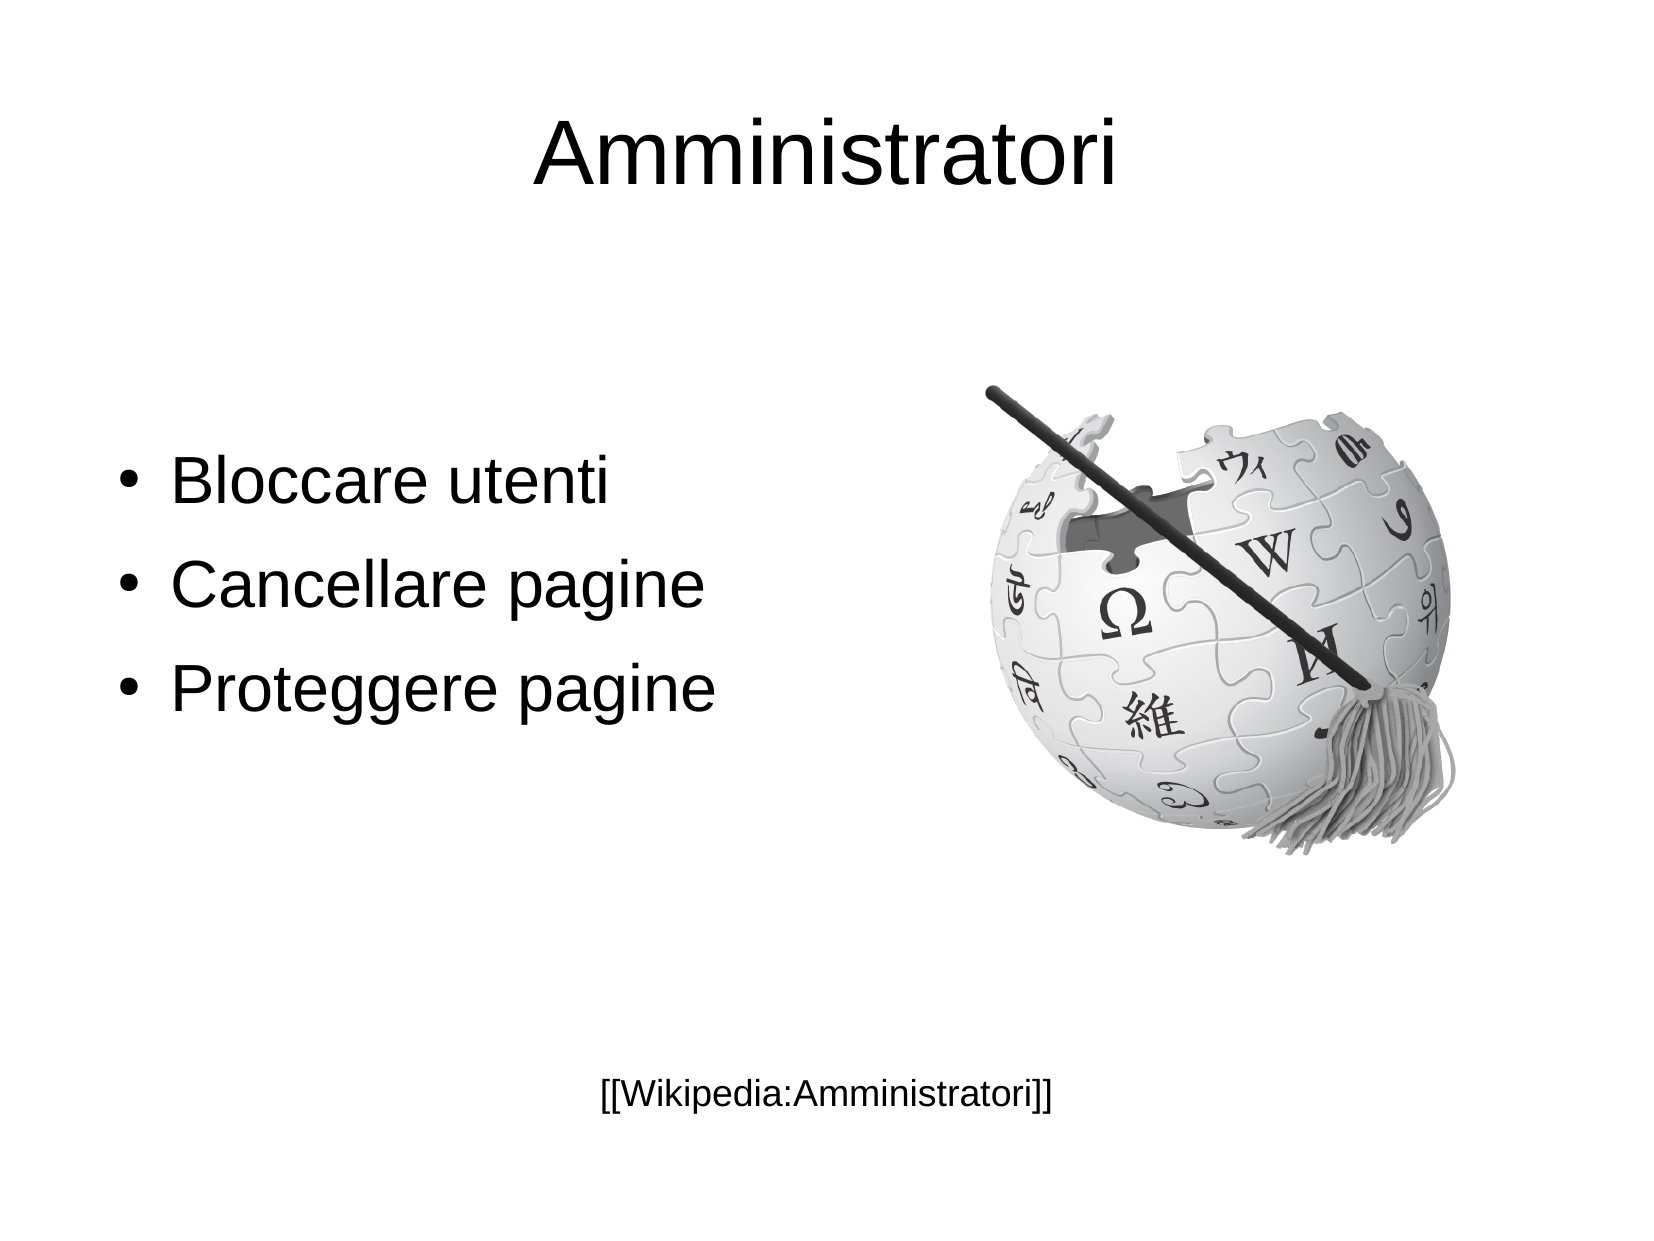

# Amministratori
Bloccare utenti
Cancellare pagine
Proteggere pagine
[[Wikipedia:Amministratori]]